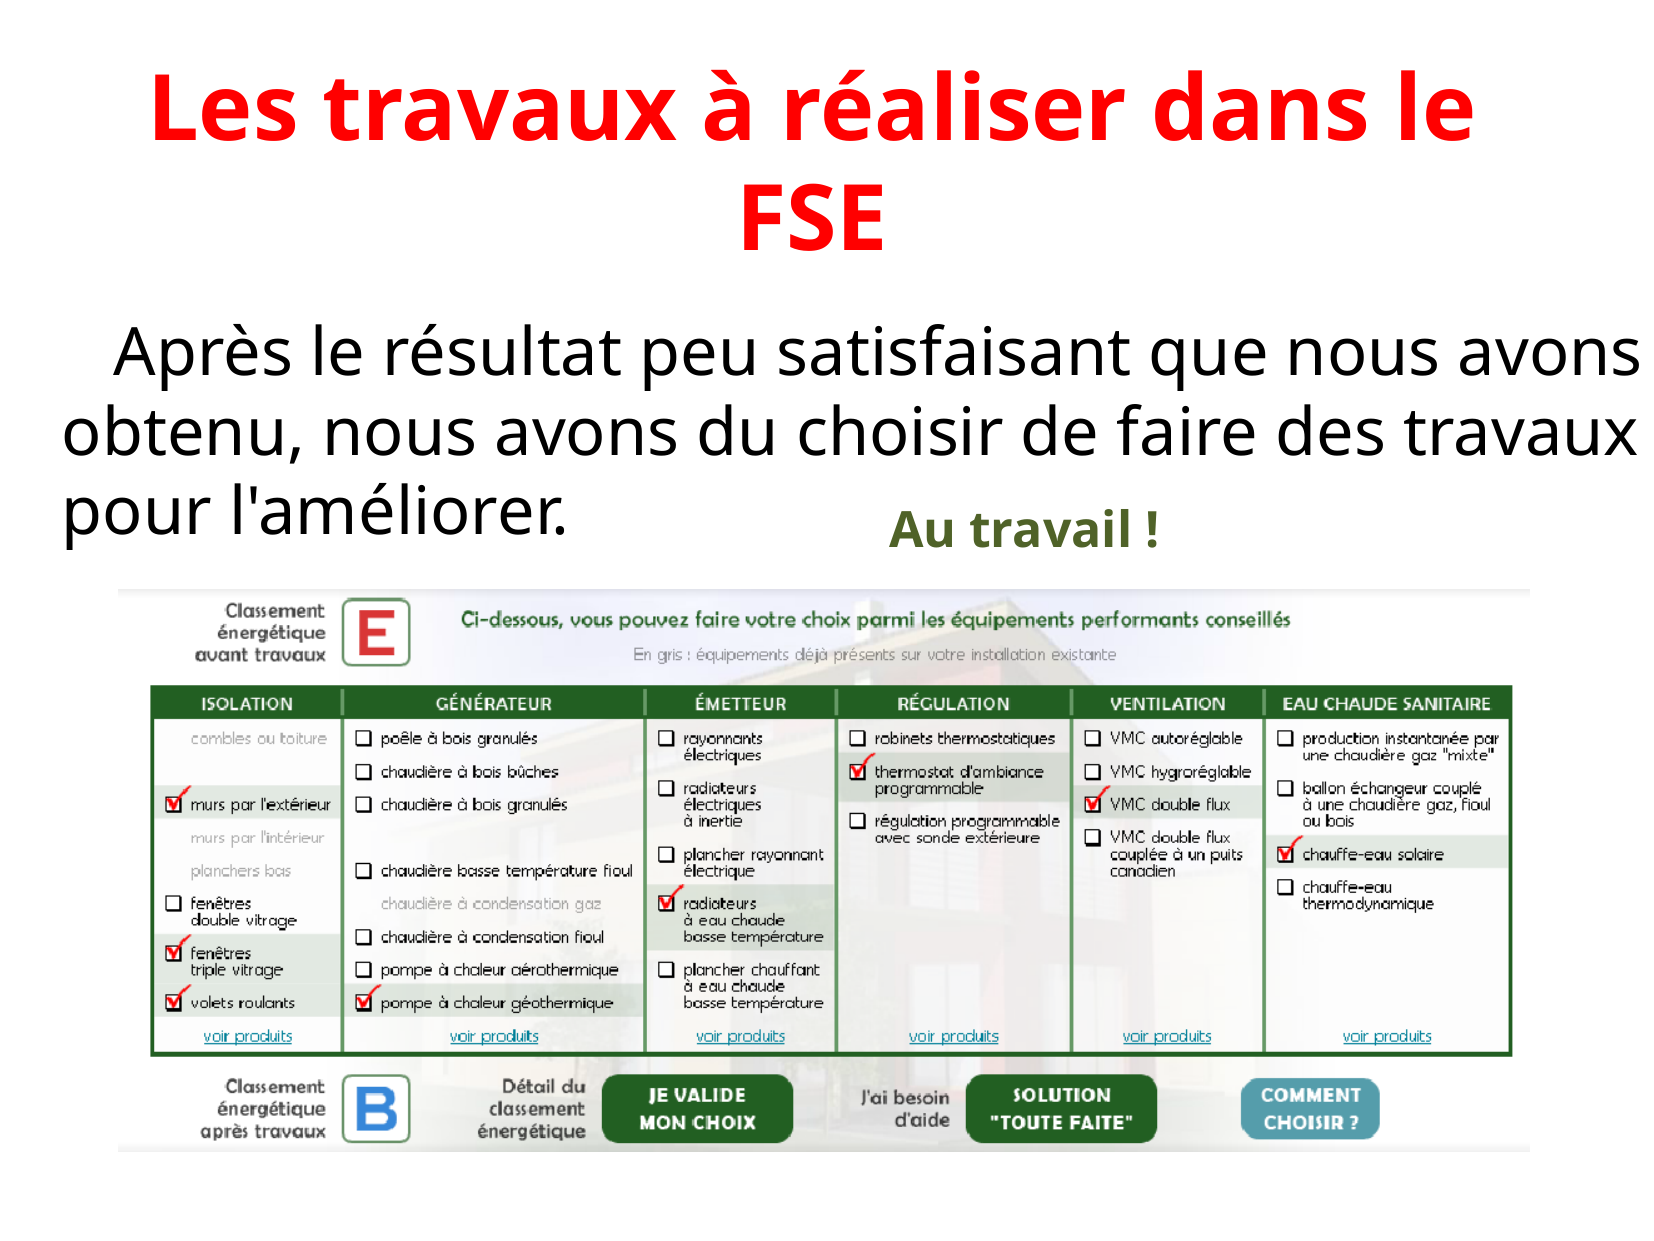

# Les travaux à réaliser dans le FSE
 Après le résultat peu satisfaisant que nous avons obtenu, nous avons du choisir de faire des travaux pour l'améliorer.
Au travail !